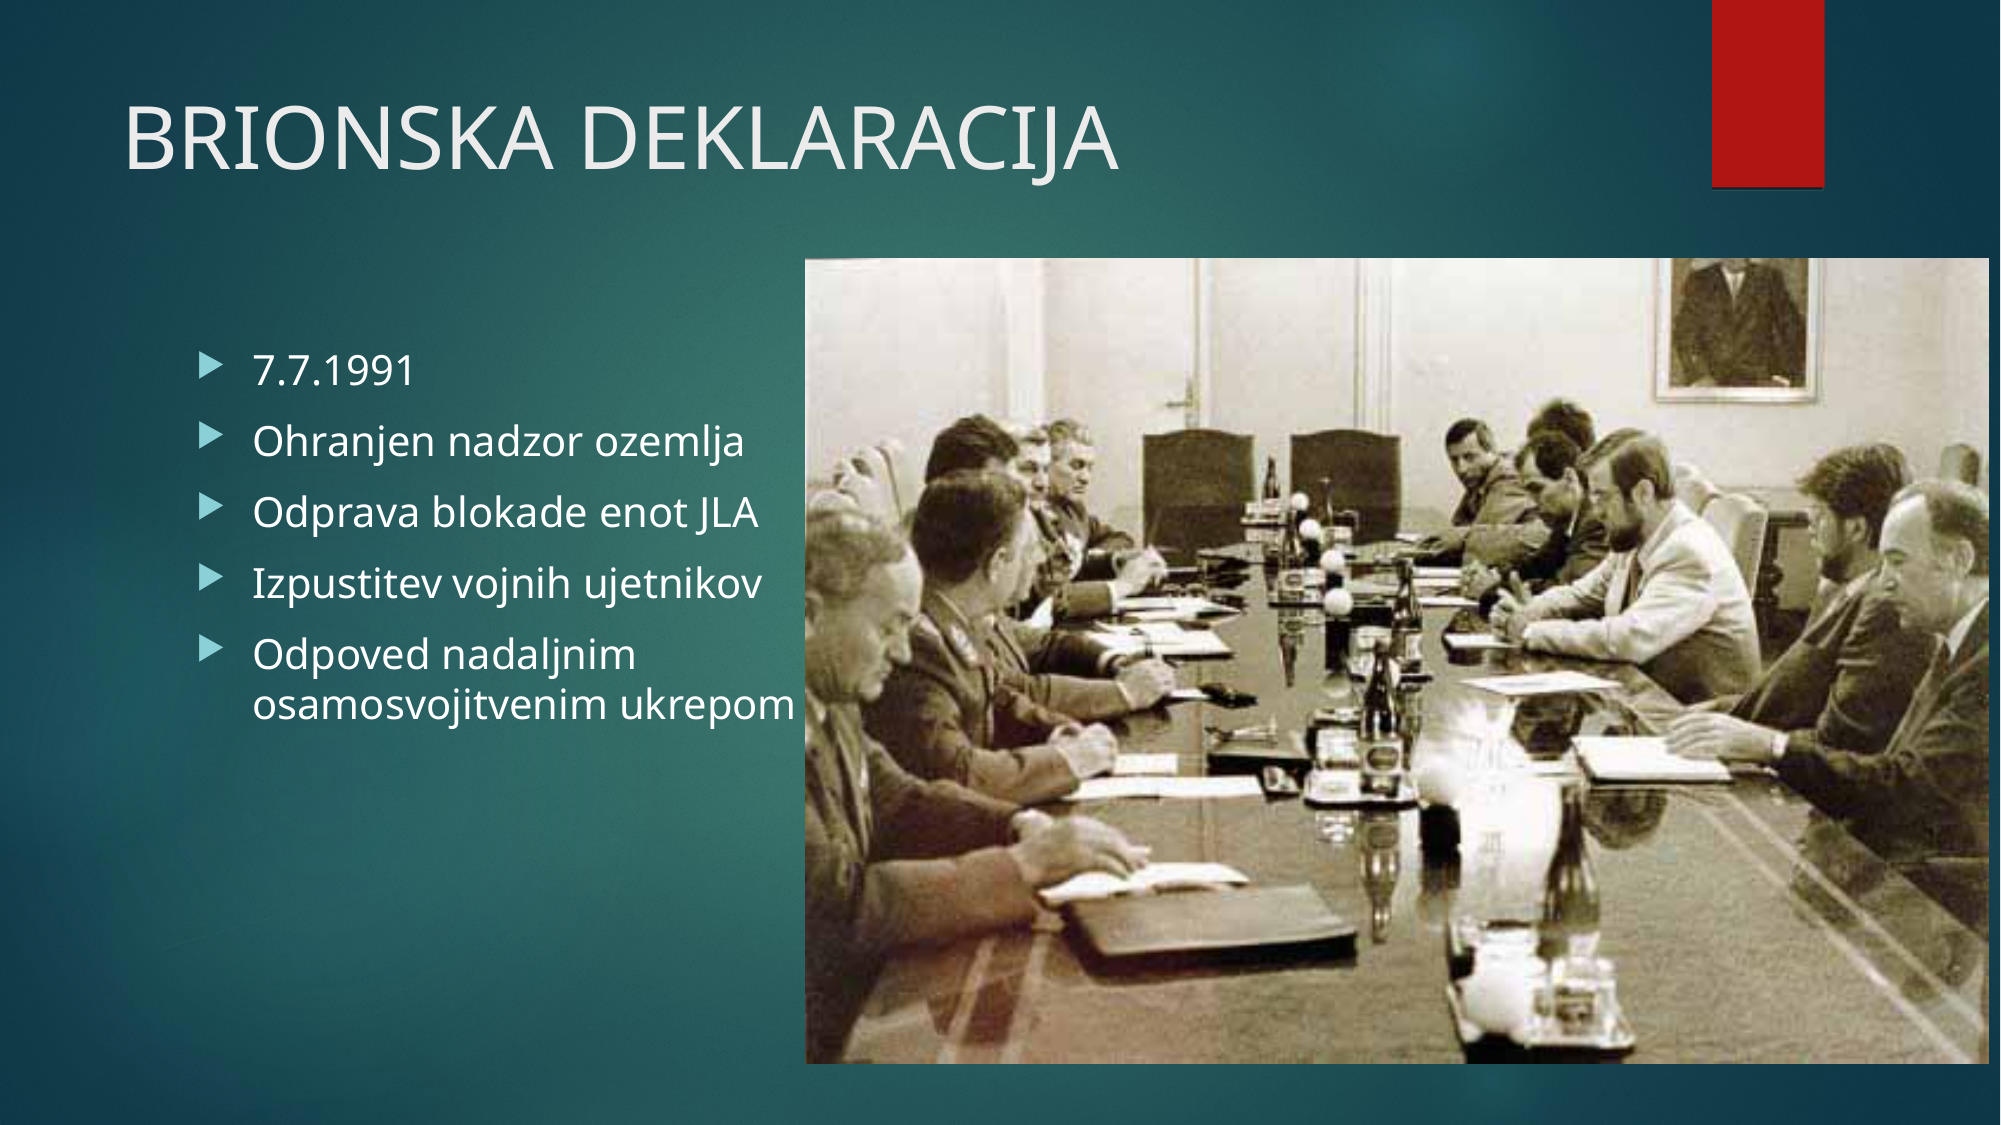

# BRIONSKA DEKLARACIJA
7.7.1991
Ohranjen nadzor ozemlja
Odprava blokade enot JLA
Izpustitev vojnih ujetnikov
Odpoved nadaljnim
osamosvojitvenim ukrepom